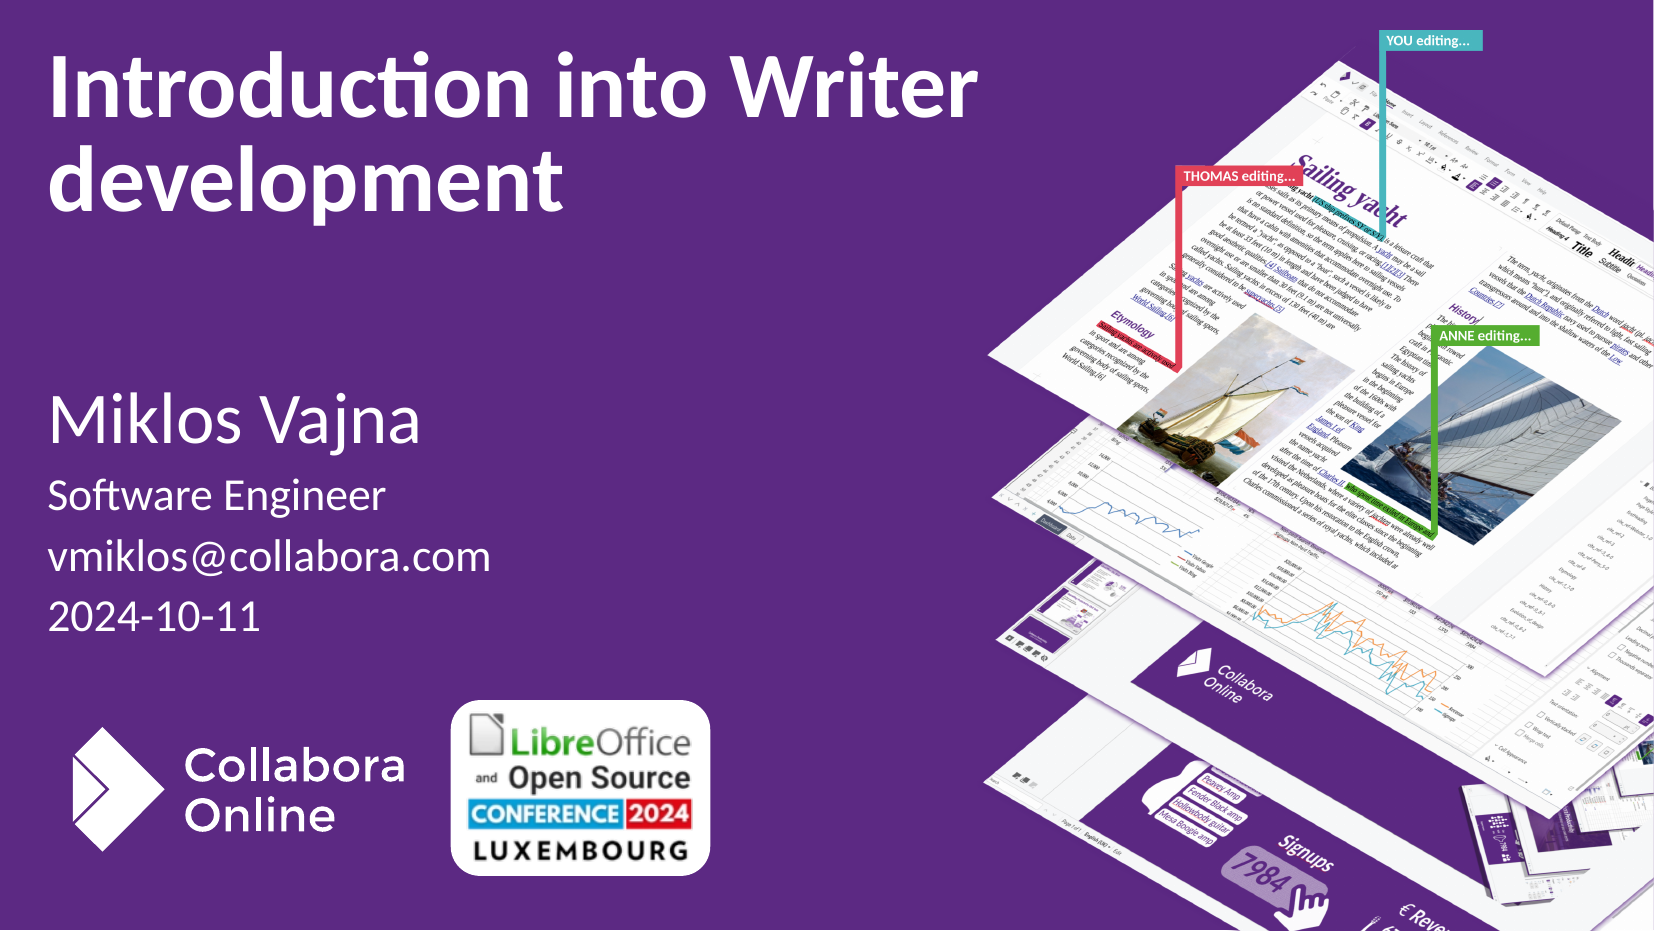

# Introduction into Writer development
Miklos Vajna
Software Engineer
vmiklos@collabora.com
2024-10-11